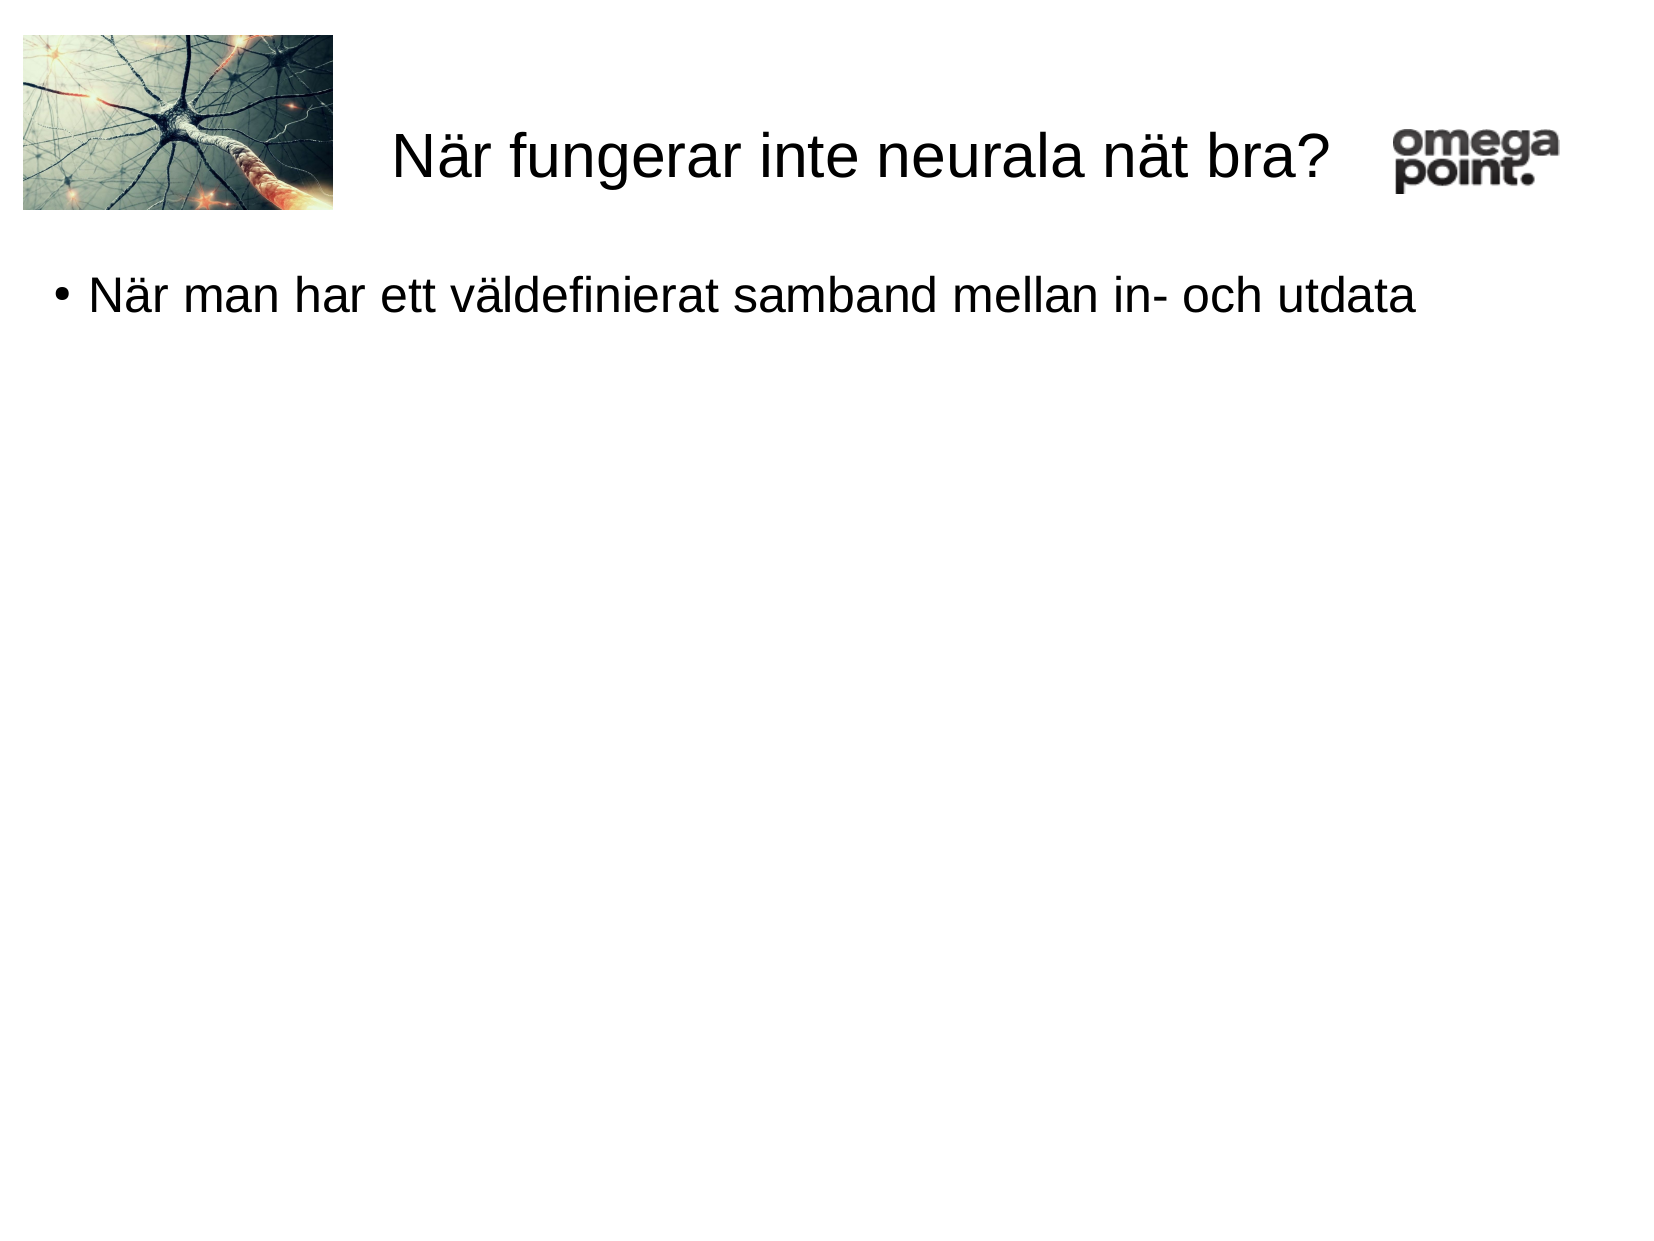

# När fungerar inte neurala nät bra?
När man har ett väldefinierat samband mellan in- och utdata